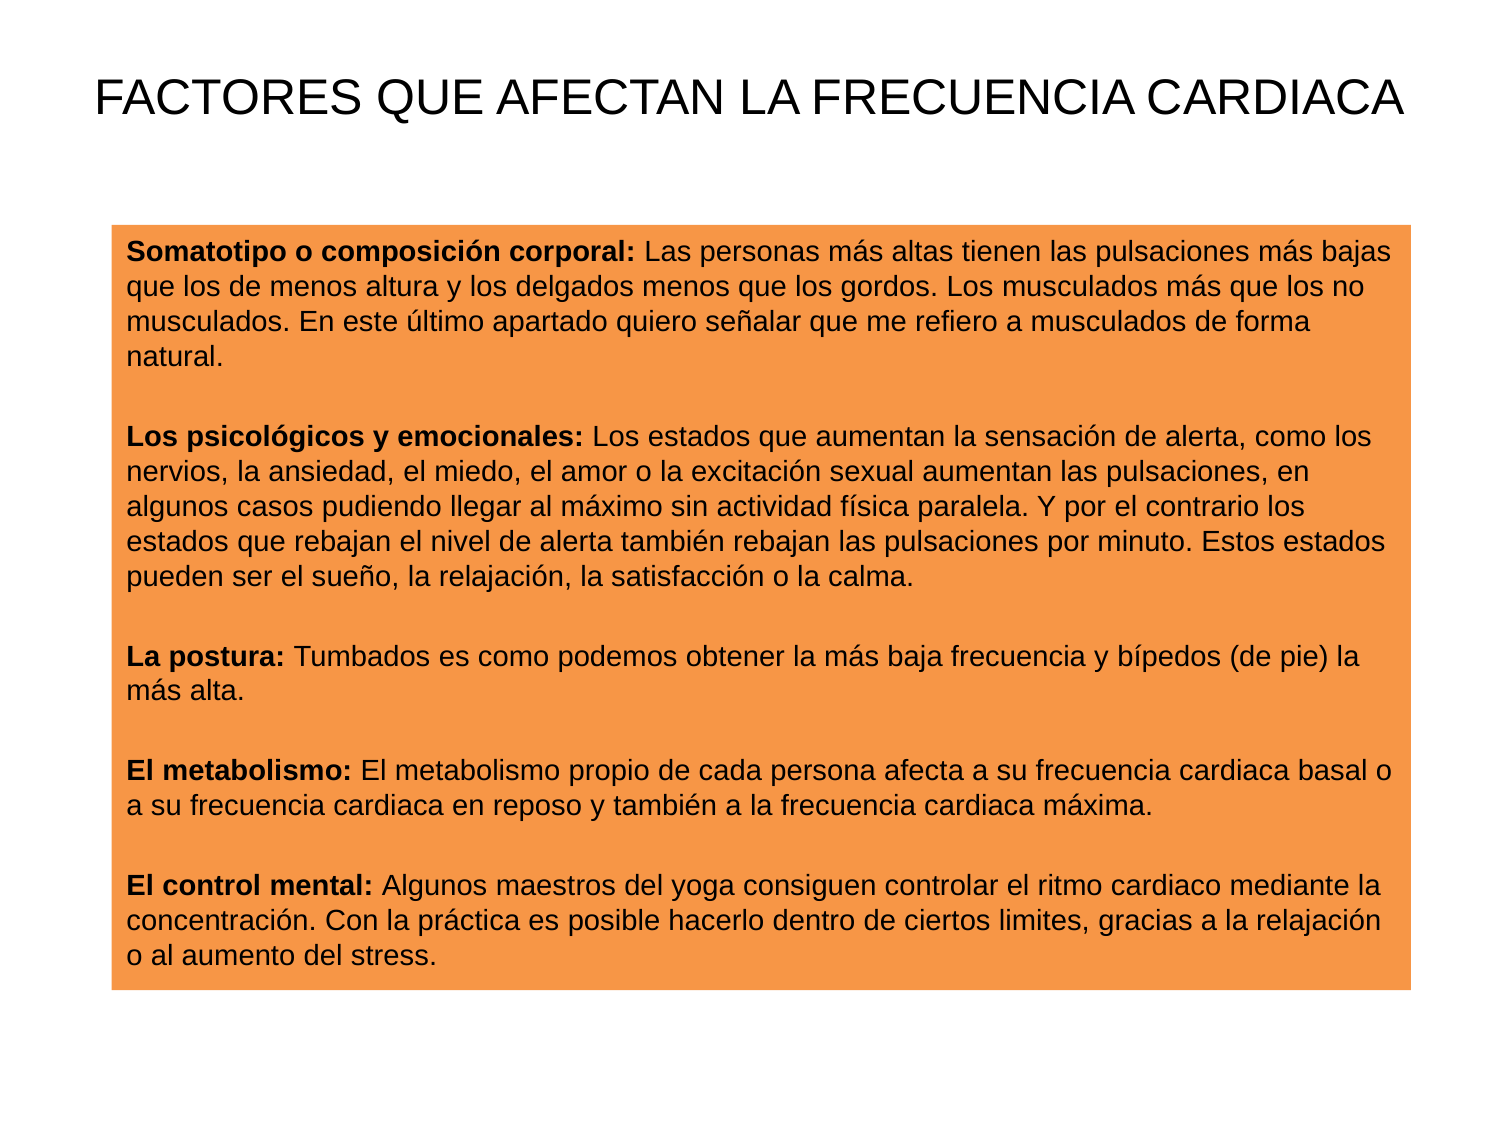

FACTORES QUE AFECTAN LA FRECUENCIA CARDIACA
Somatotipo o composición corporal: Las personas más altas tienen las pulsaciones más bajas que los de menos altura y los delgados menos que los gordos. Los musculados más que los no musculados. En este último apartado quiero señalar que me refiero a musculados de forma natural.
Los psicológicos y emocionales: Los estados que aumentan la sensación de alerta, como los nervios, la ansiedad, el miedo, el amor o la excitación sexual aumentan las pulsaciones, en algunos casos pudiendo llegar al máximo sin actividad física paralela. Y por el contrario los estados que rebajan el nivel de alerta también rebajan las pulsaciones por minuto. Estos estados pueden ser el sueño, la relajación, la satisfacción o la calma. 
La postura: Tumbados es como podemos obtener la más baja frecuencia y bípedos (de pie) la más alta.
El metabolismo: El metabolismo propio de cada persona afecta a su frecuencia cardiaca basal o a su frecuencia cardiaca en reposo y también a la frecuencia cardiaca máxima. 
El control mental: Algunos maestros del yoga consiguen controlar el ritmo cardiaco mediante la concentración. Con la práctica es posible hacerlo dentro de ciertos limites, gracias a la relajación o al aumento del stress.